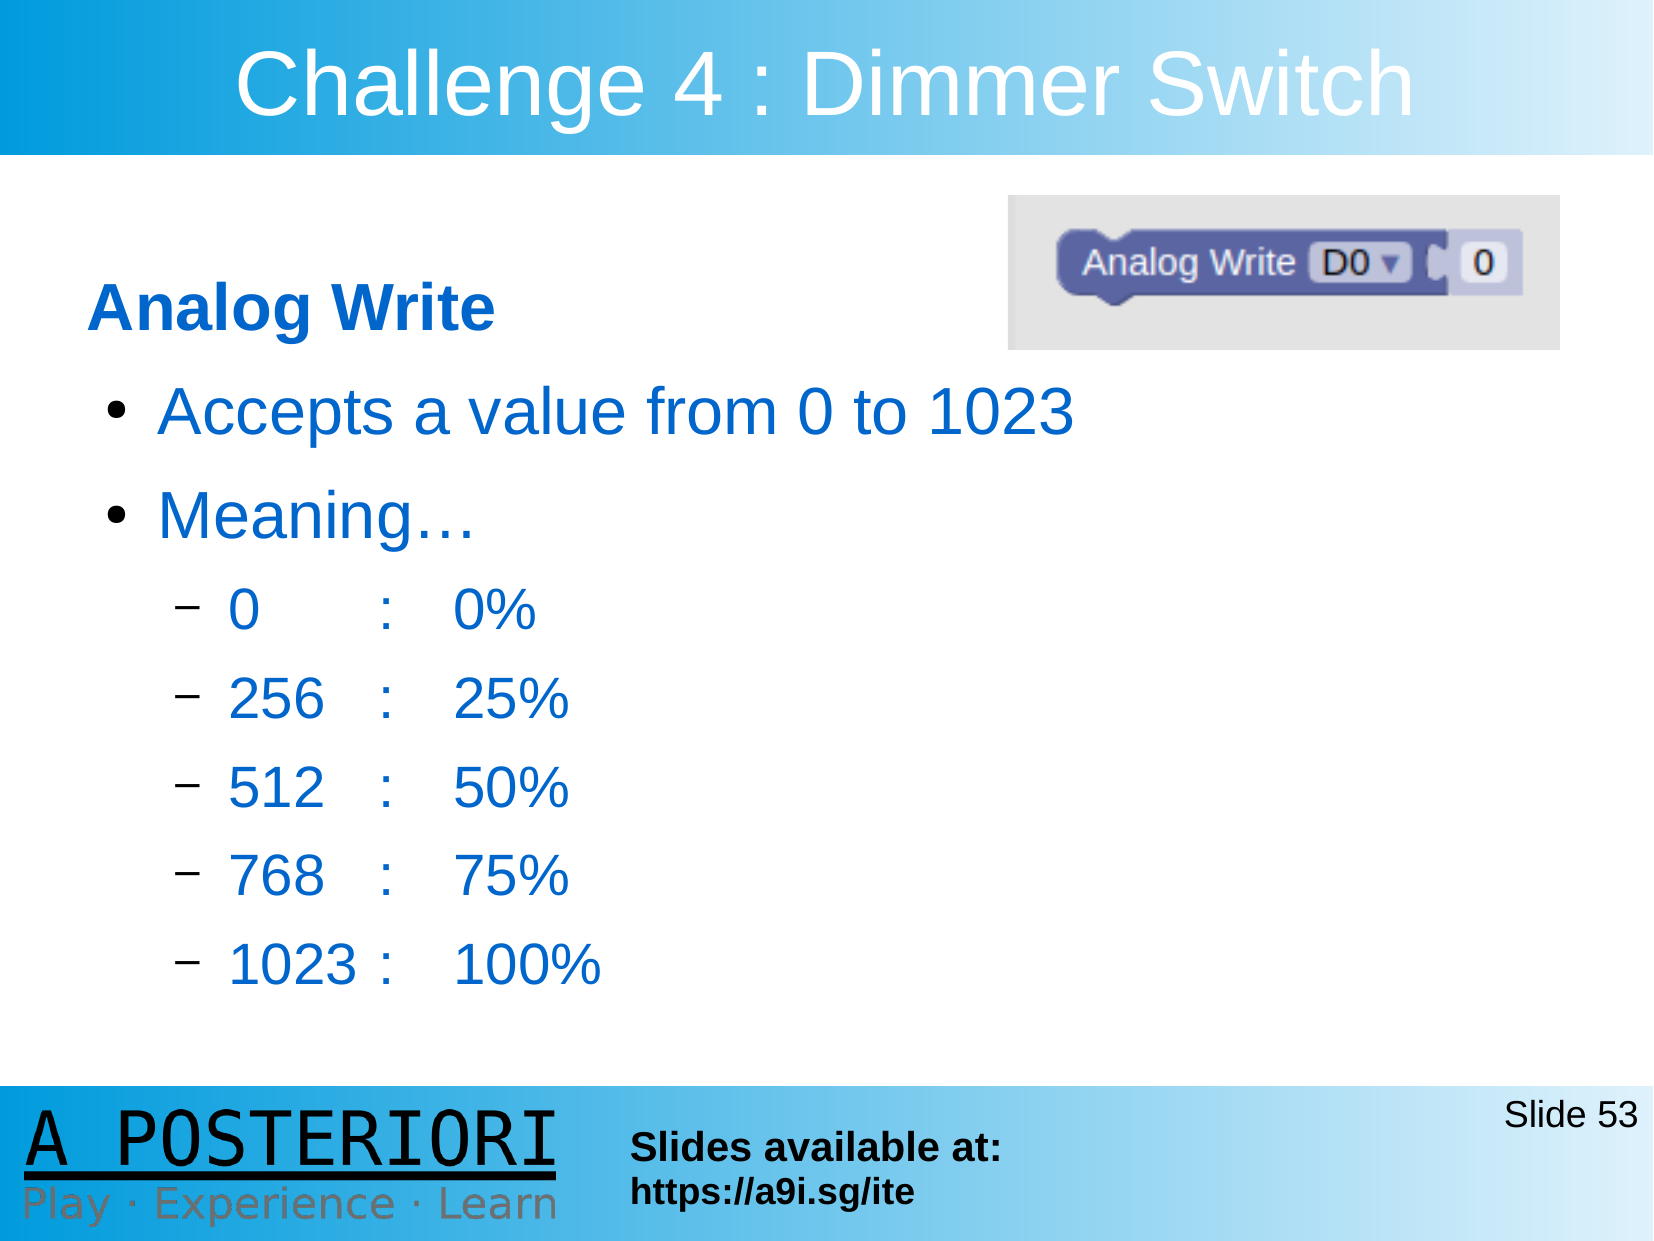

# Challenge 4 : Dimmer Switch
Analog Write
Accepts a value from 0 to 1023
Meaning…
0		:	0%
256	:	25%
512	:	50%
768	:	75%
1023	:	100%